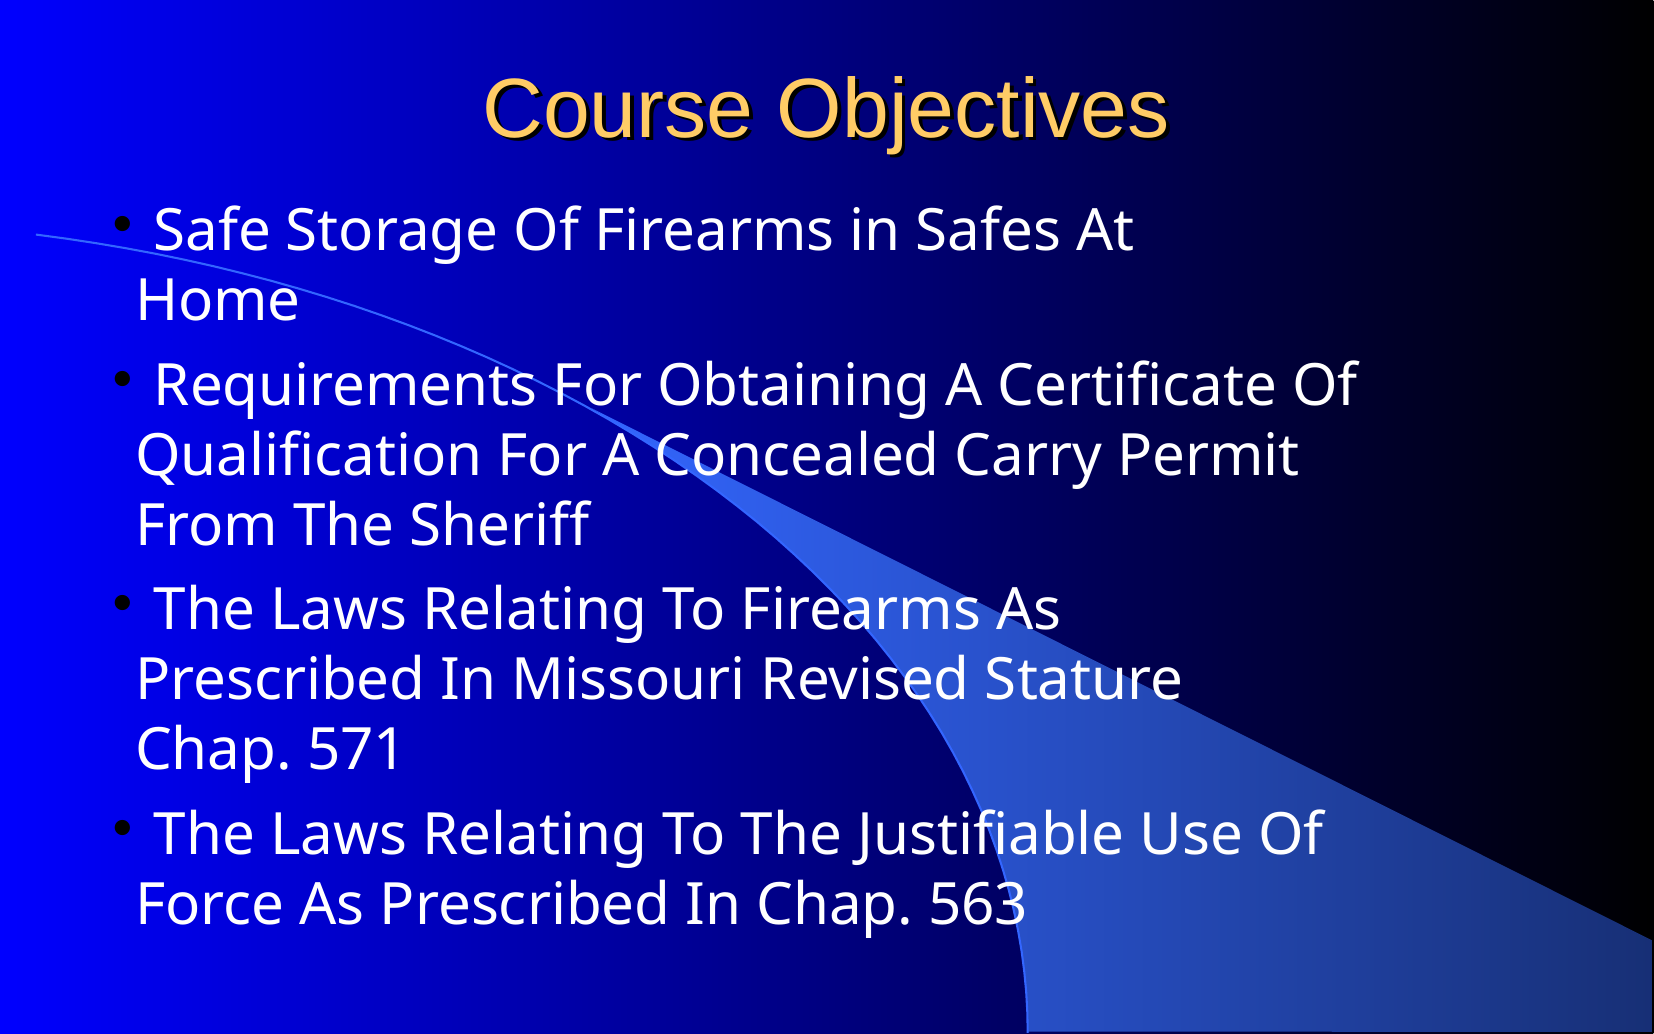

# Course Objectives
 Safe Storage Of Firearms in Safes At Home
 Requirements For Obtaining A Certificate Of Qualification For A Concealed Carry Permit From The Sheriff
 The Laws Relating To Firearms As Prescribed In Missouri Revised Stature Chap. 571
 The Laws Relating To The Justifiable Use Of Force As Prescribed In Chap. 563